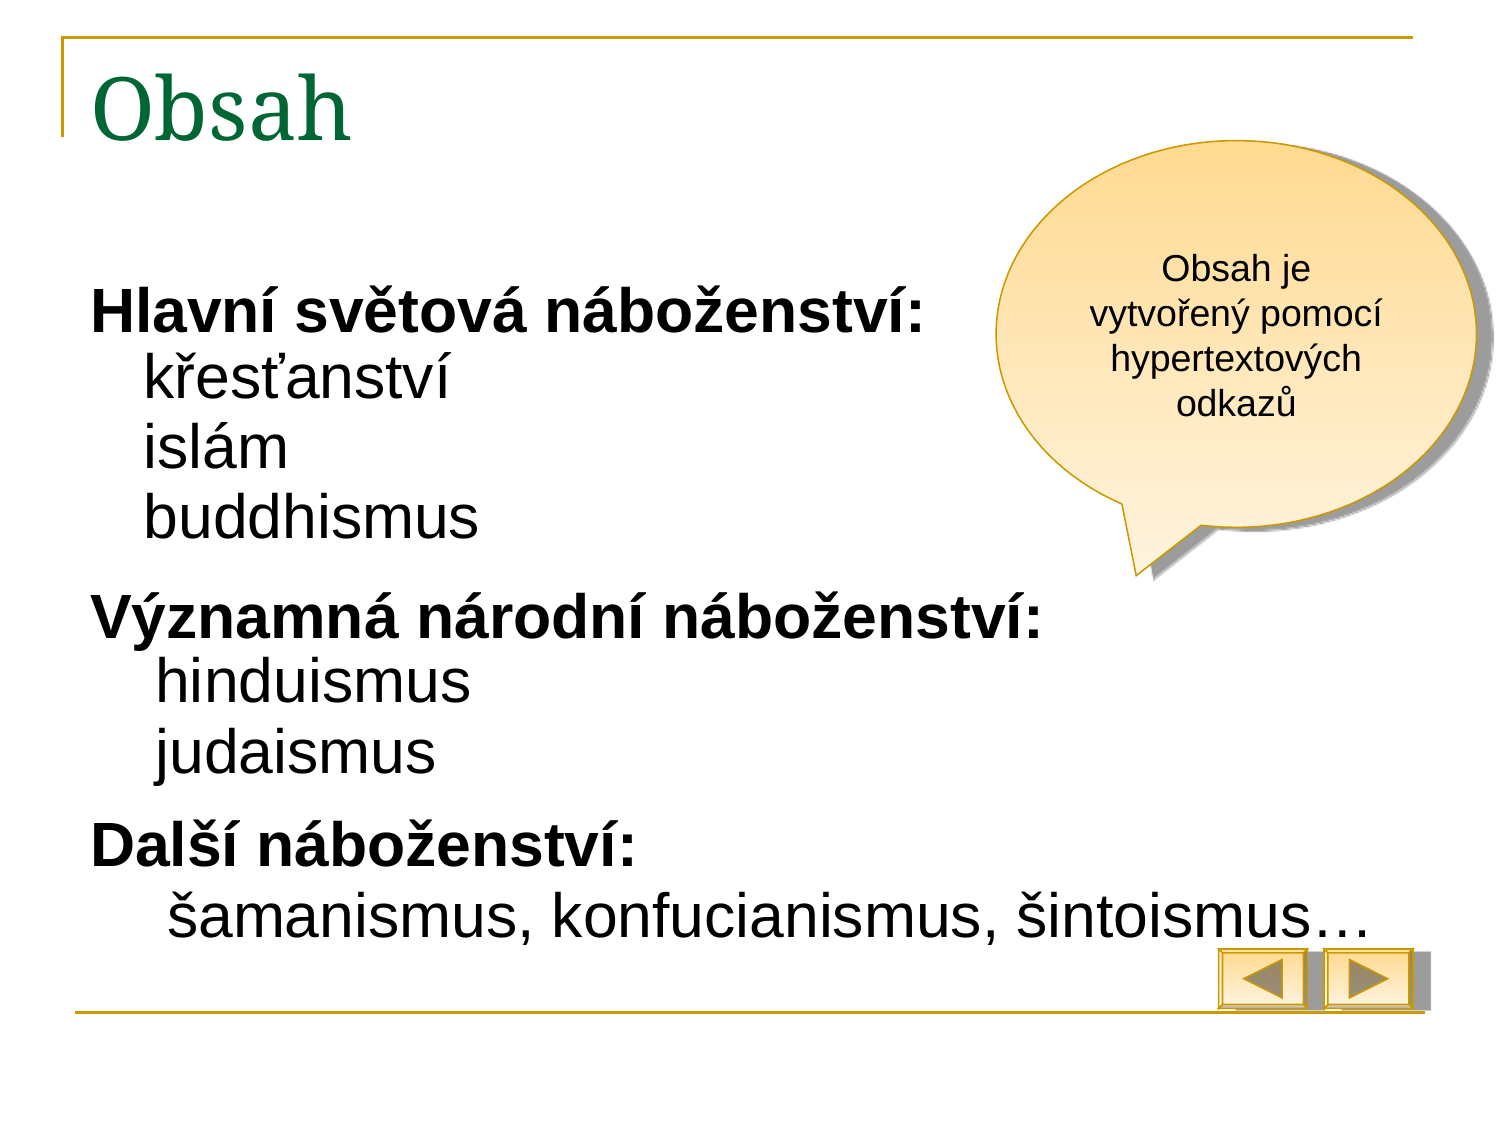

# Obsah
Obsah je vytvořený pomocí hypertextových odkazů
Hlavní světová náboženství:
Významná národní náboženství:
Další náboženství:
křesťanství
islám
buddhismus
hinduismus
judaismus
šamanismus, konfucianismus, šintoismus…